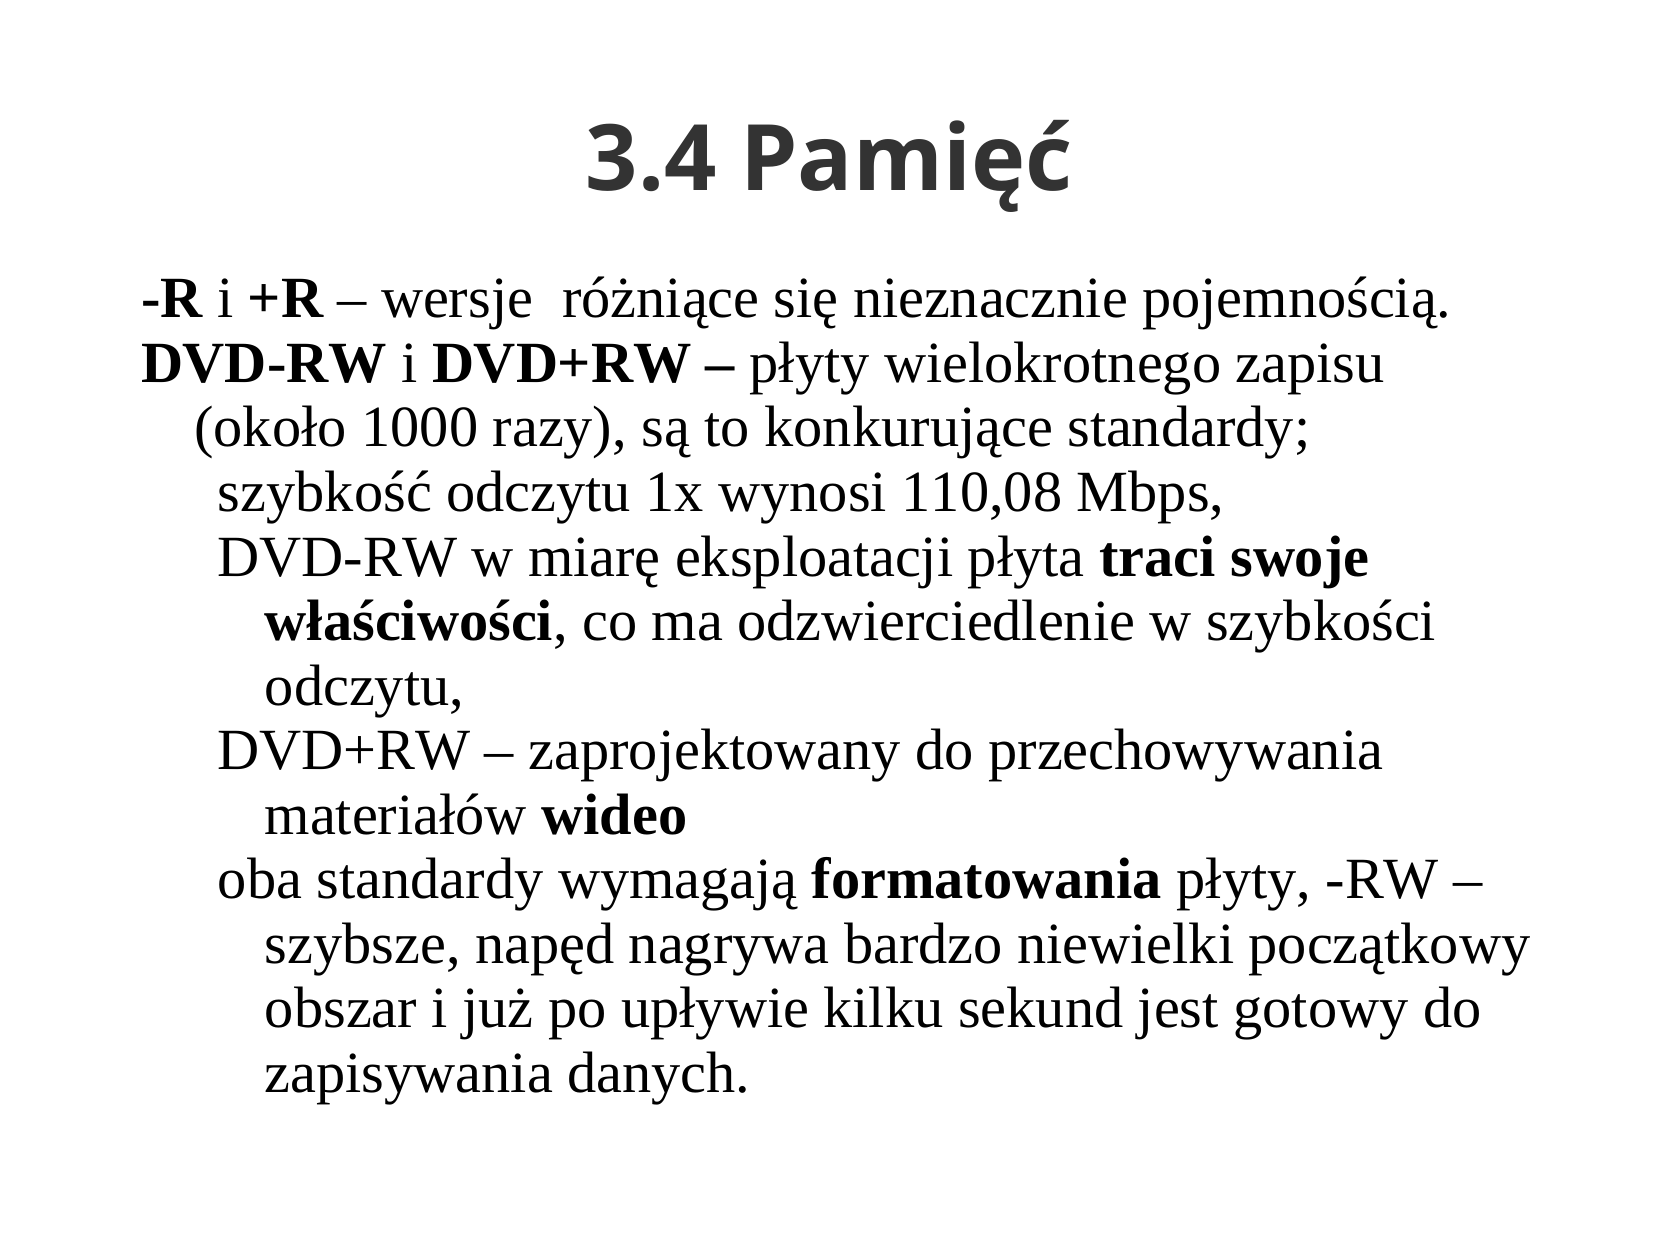

# 3.4 Pamięć
-R i +R – wersje różniące się nieznacznie pojemnością.
DVD-RW i DVD+RW – płyty wielokrotnego zapisu (około 1000 razy), są to konkurujące standardy;
szybkość odczytu 1x wynosi 110,08 Mbps,
DVD-RW w miarę eksploatacji płyta traci swoje właściwości, co ma odzwierciedlenie w szybkości odczytu,
DVD+RW – zaprojektowany do przechowywania materiałów wideo
oba standardy wymagają formatowania płyty, -RW – szybsze, napęd nagrywa bardzo niewielki początkowy obszar i już po upływie kilku sekund jest gotowy do zapisywania danych.